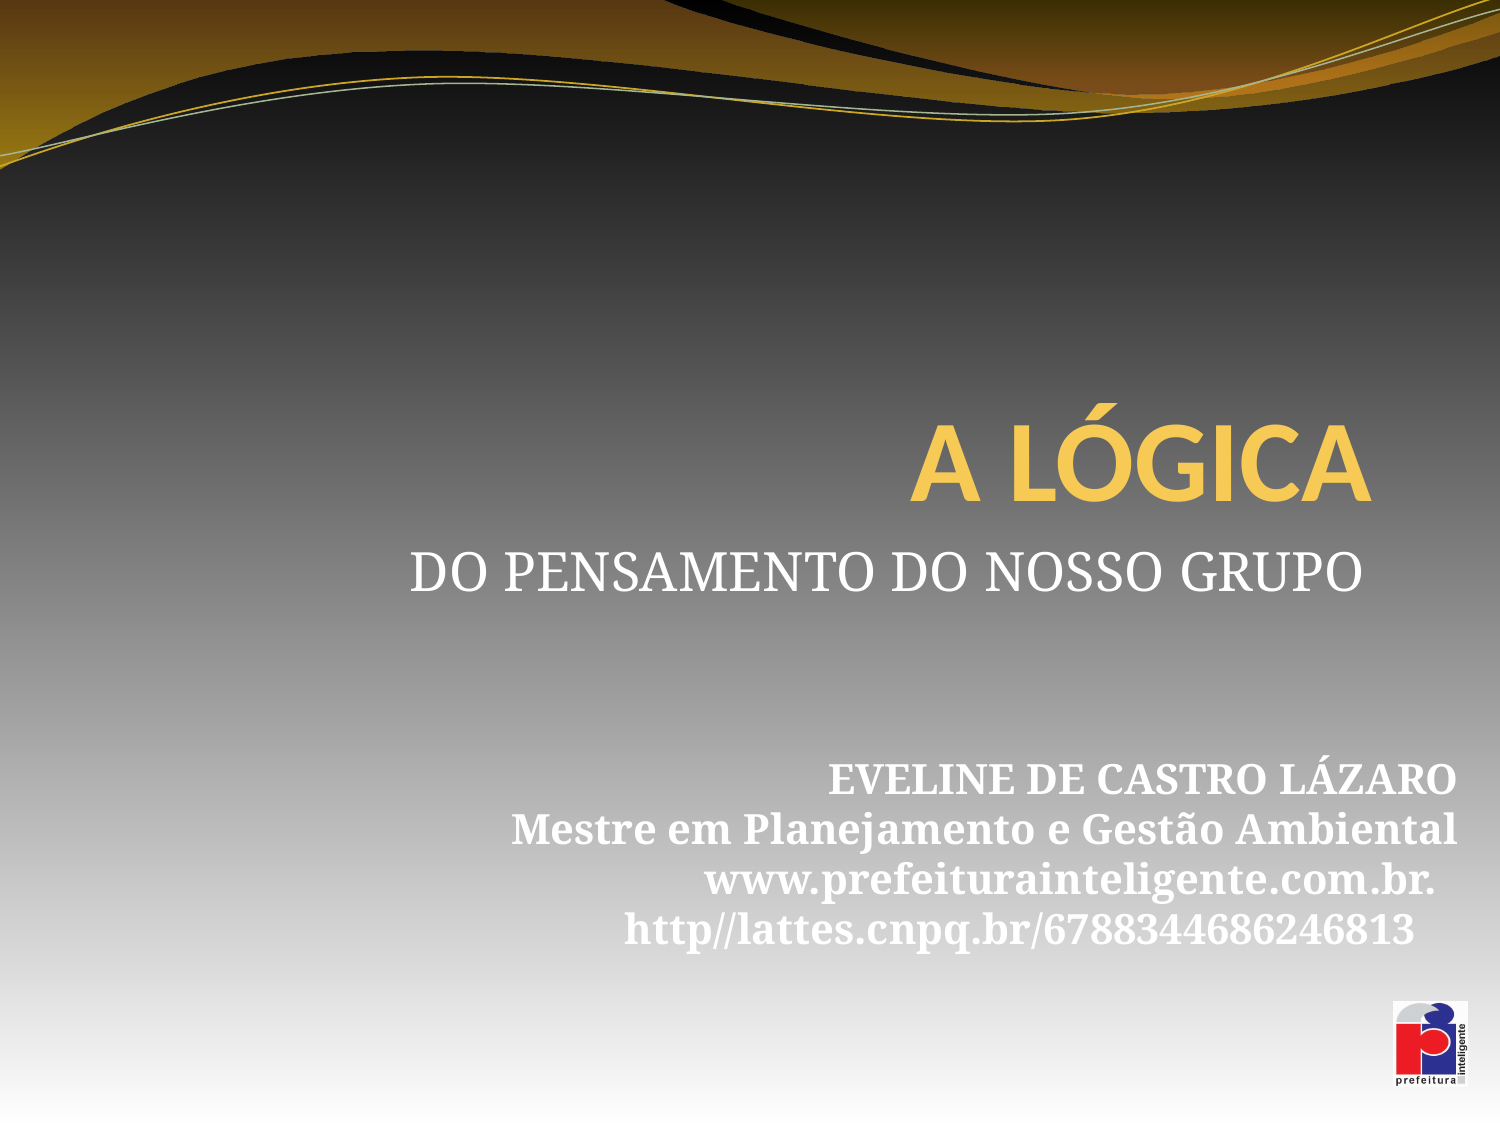

# A LÓGICA
DO PENSAMENTO DO NOSSO GRUPO
EVELINE DE CASTRO LÁZARO
 Mestre em Planejamento e Gestão Ambiental
www.prefeiturainteligente.com.br. http//lattes.cnpq.br/6788344686246813